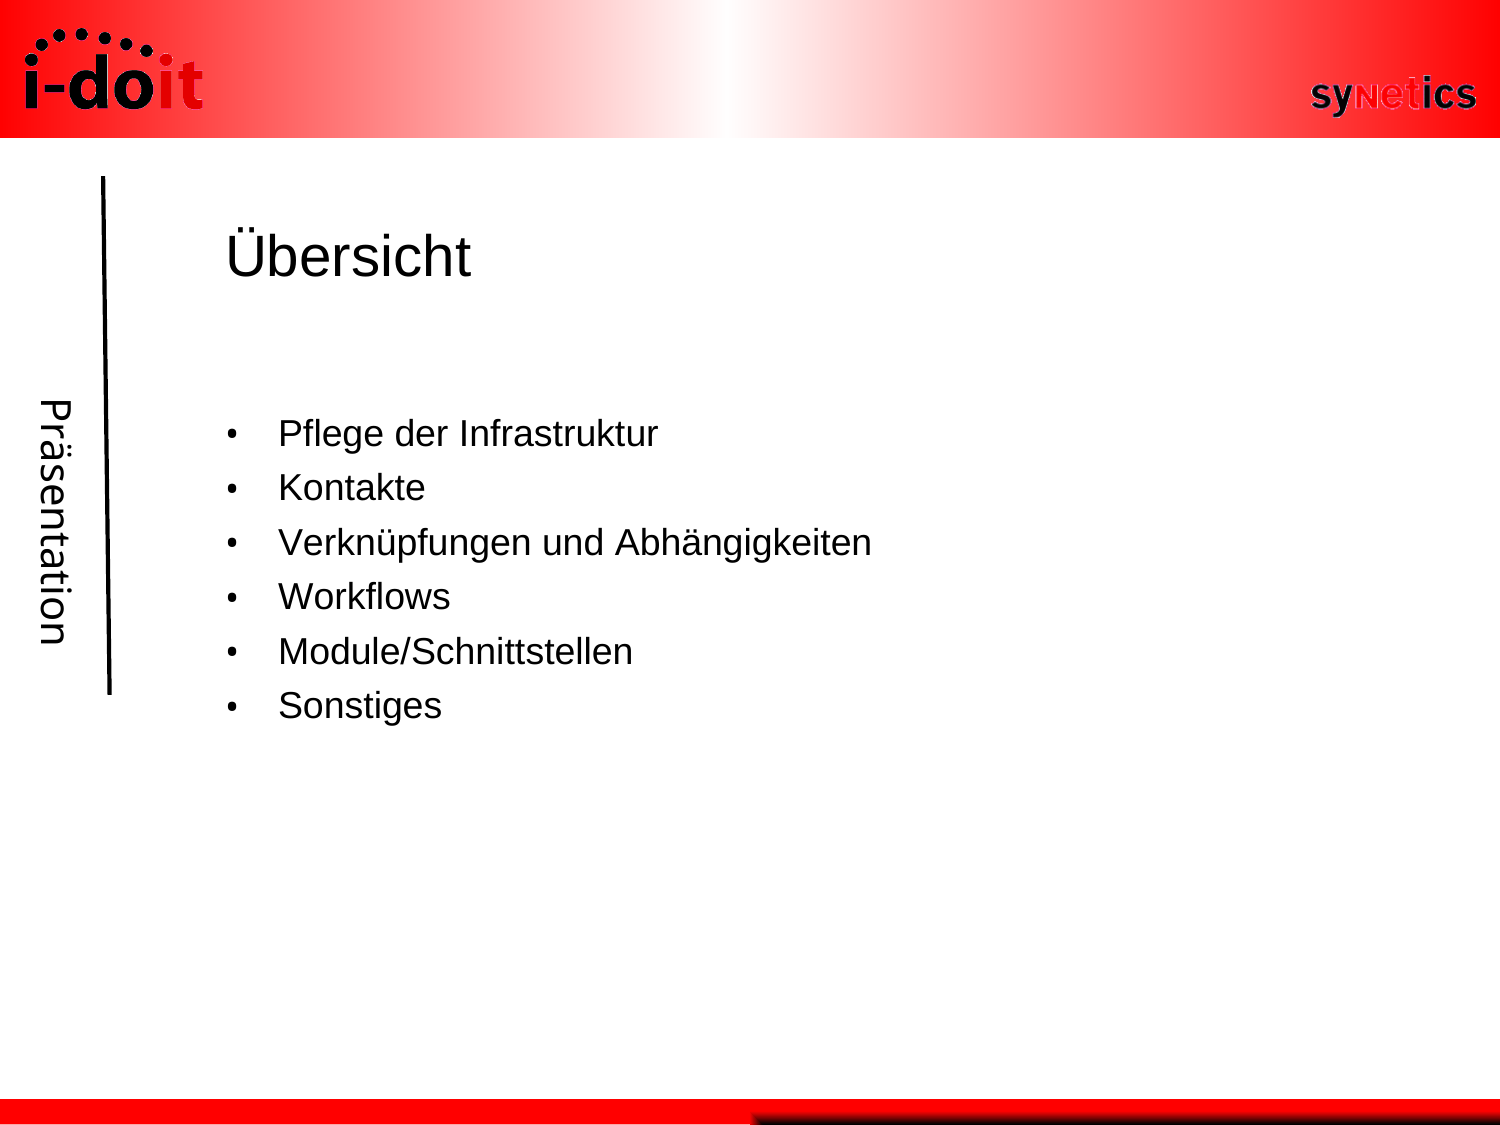

# Übersicht
Pflege der Infrastruktur
Kontakte
Verknüpfungen und Abhängigkeiten
Workflows
Module/Schnittstellen
Sonstiges